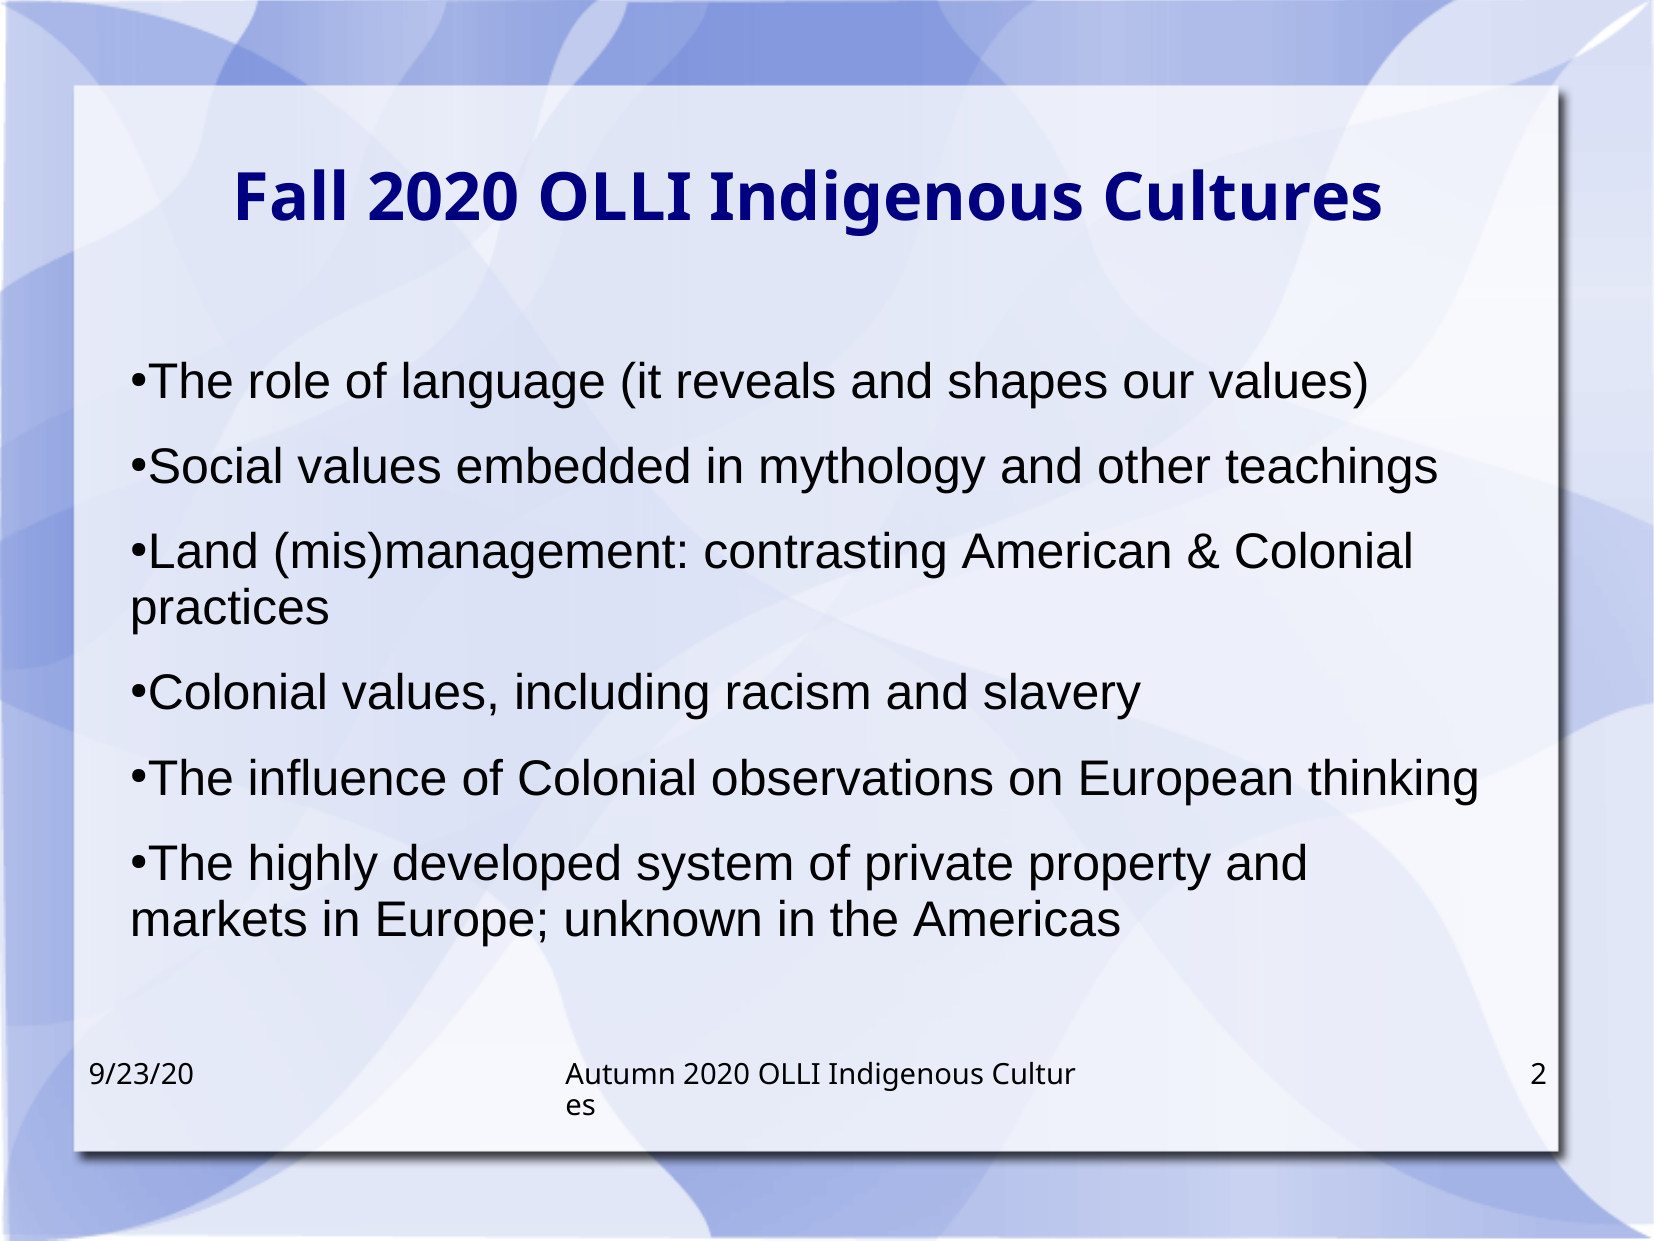

# Fall 2020 OLLI Indigenous Cultures
The role of language (it reveals and shapes our values)
Social values embedded in mythology and other teachings
Land (mis)management: contrasting American & Colonial practices
Colonial values, including racism and slavery
The influence of Colonial observations on European thinking
The highly developed system of private property and markets in Europe; unknown in the Americas
9/23/20
Autumn 2020 OLLI Indigenous Cultures
2